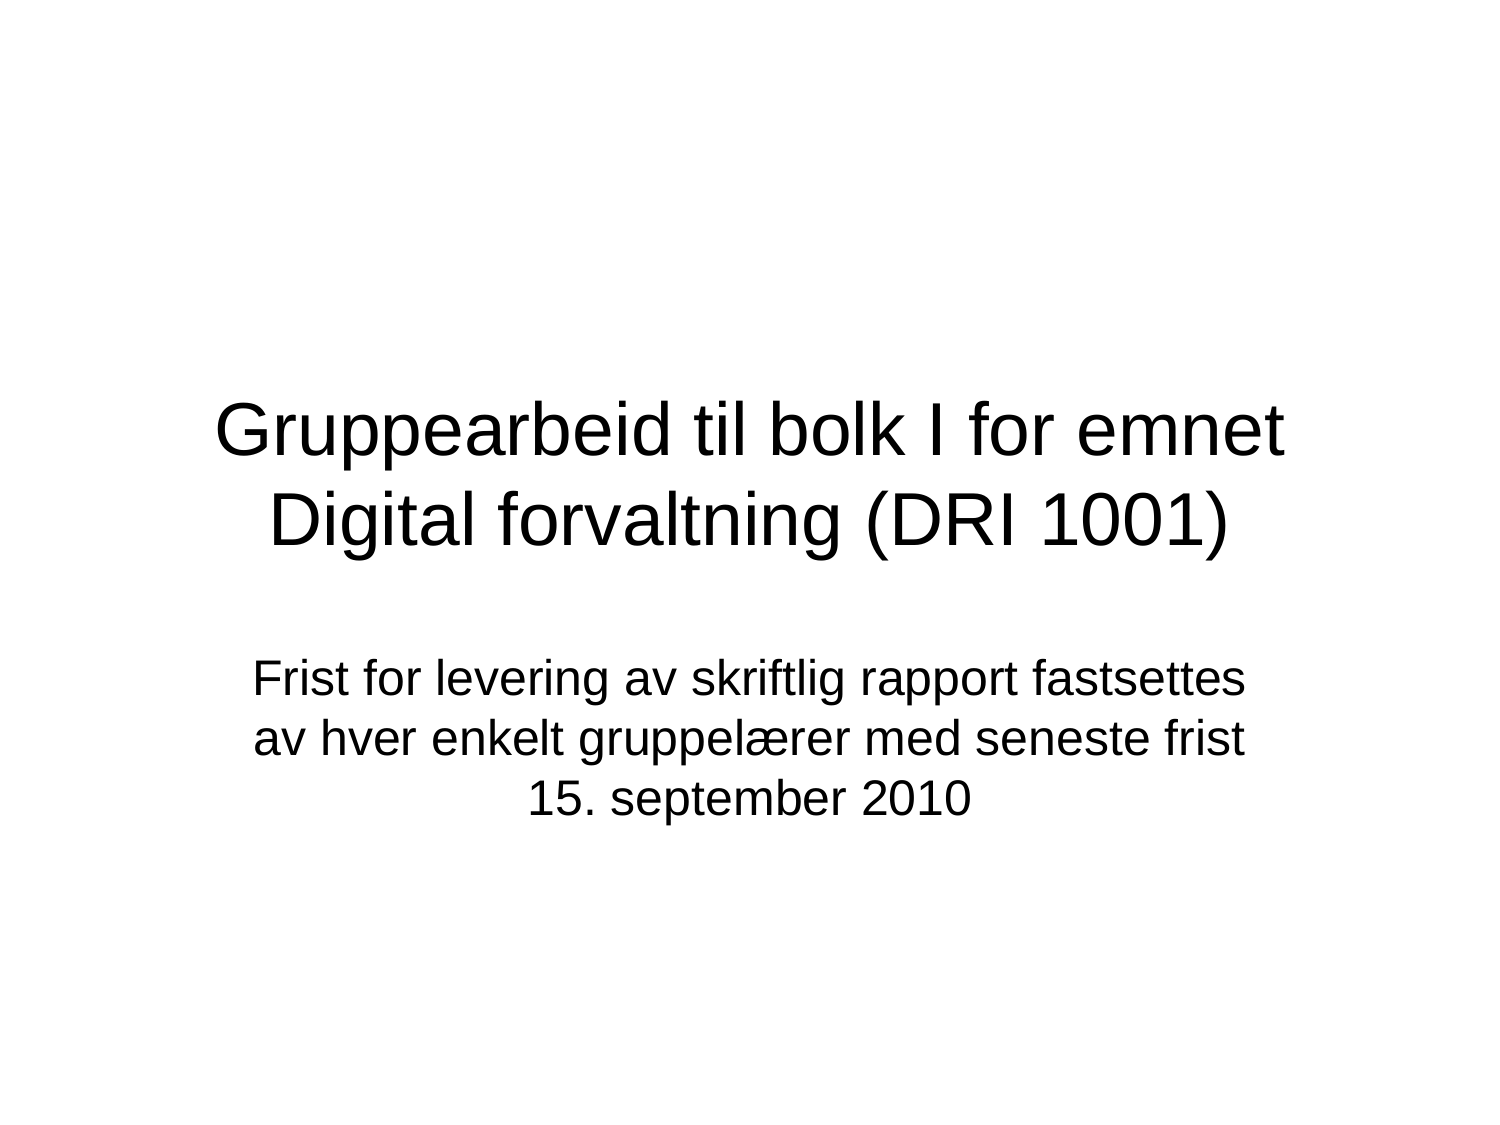

# Gruppearbeid til bolk I for emnet Digital forvaltning (DRI 1001)
Frist for levering av skriftlig rapport fastsettes av hver enkelt gruppelærer med seneste frist 15. september 2010